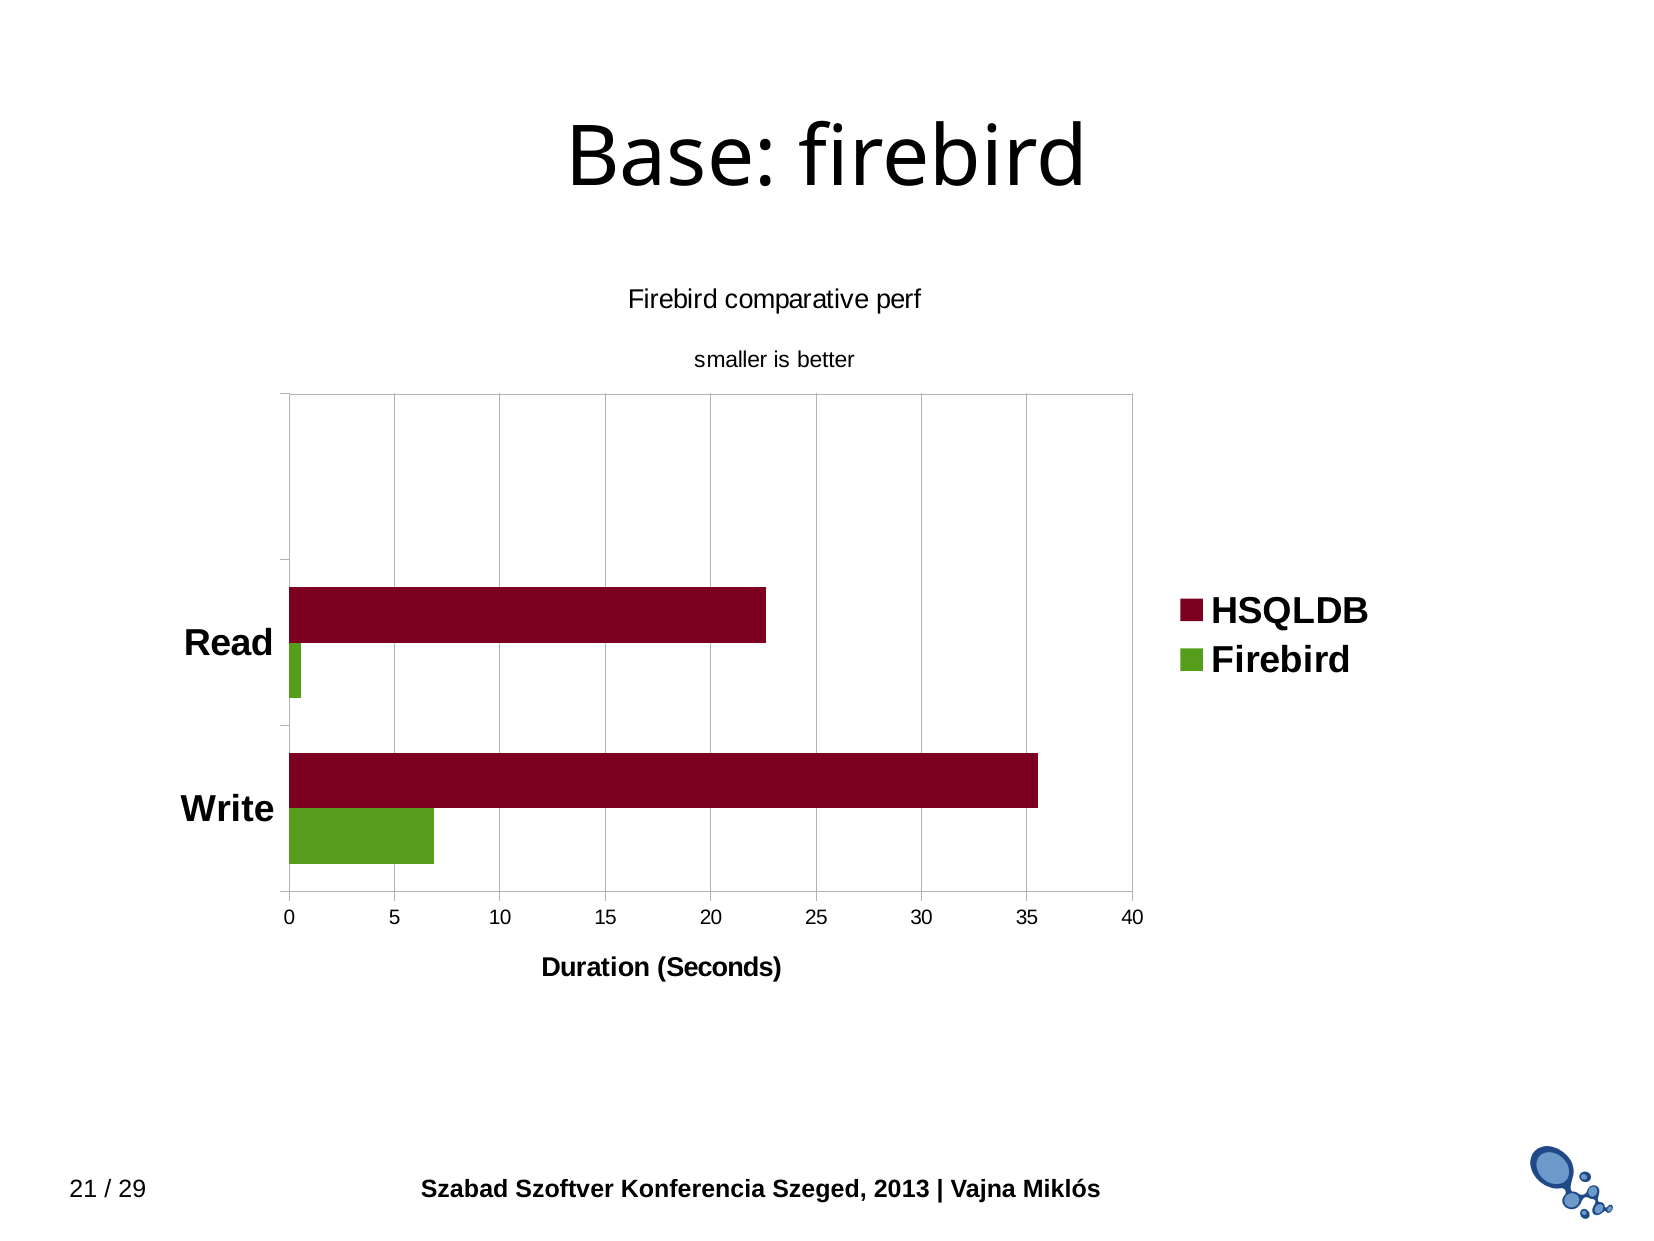

# Base: firebird
### Chart: Firebird comparative perf
smaller is better
| Category | Firebird | HSQLDB |
|---|---|---|
| Write | 6.874 | 35.517 |
| Read | 0.548 | 22.647 |
| None | None | None |